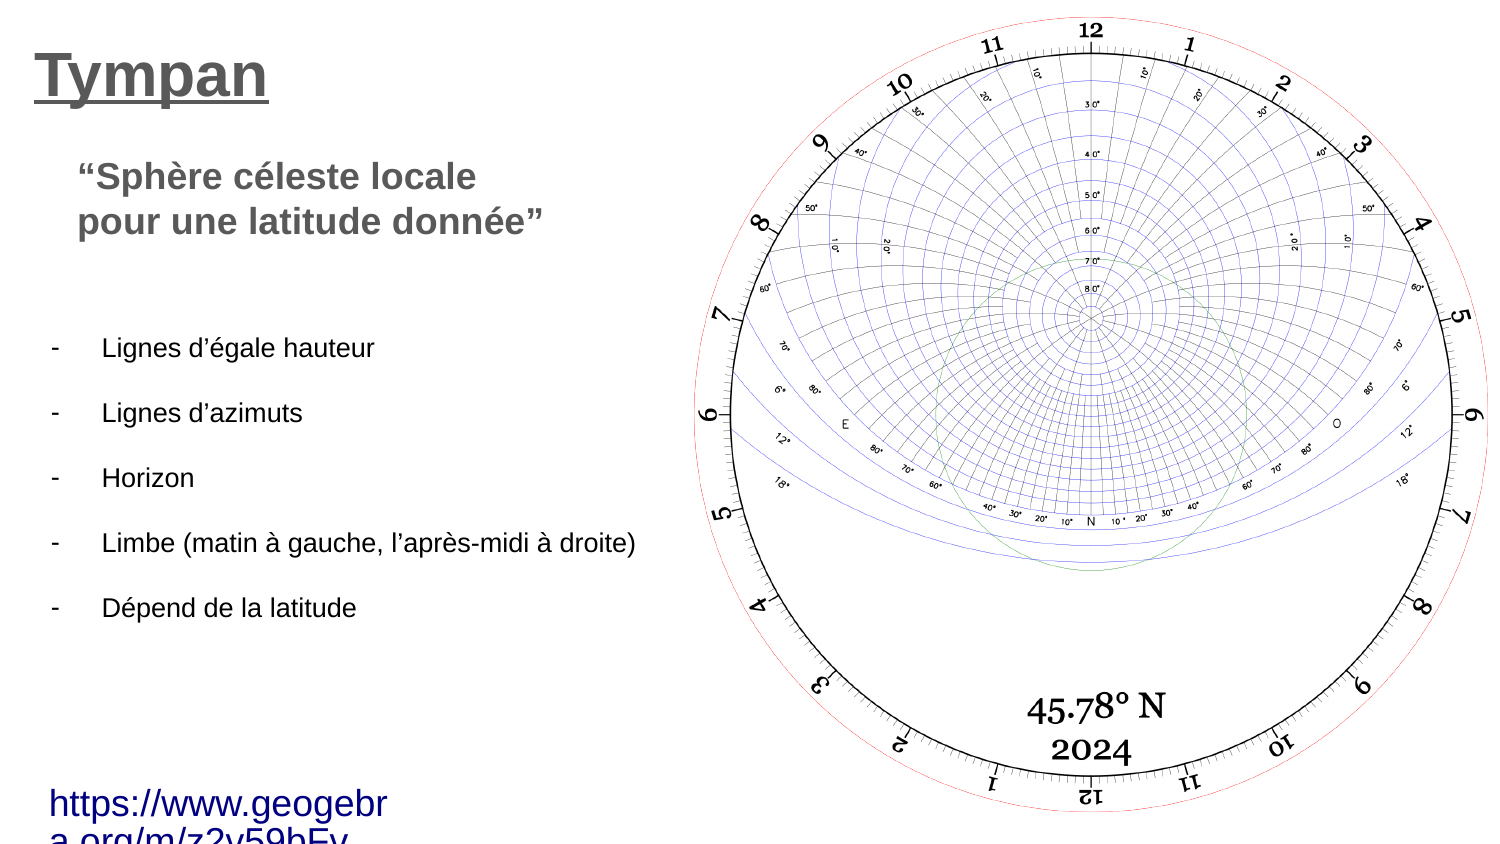

Tympan
“Sphère céleste locale pour une latitude donnée”
Lignes d’égale hauteur
Lignes d’azimuts
Horizon
Limbe (matin à gauche, l’après-midi à droite)
Dépend de la latitude
https://www.geogebra.org/m/z2v59bFv